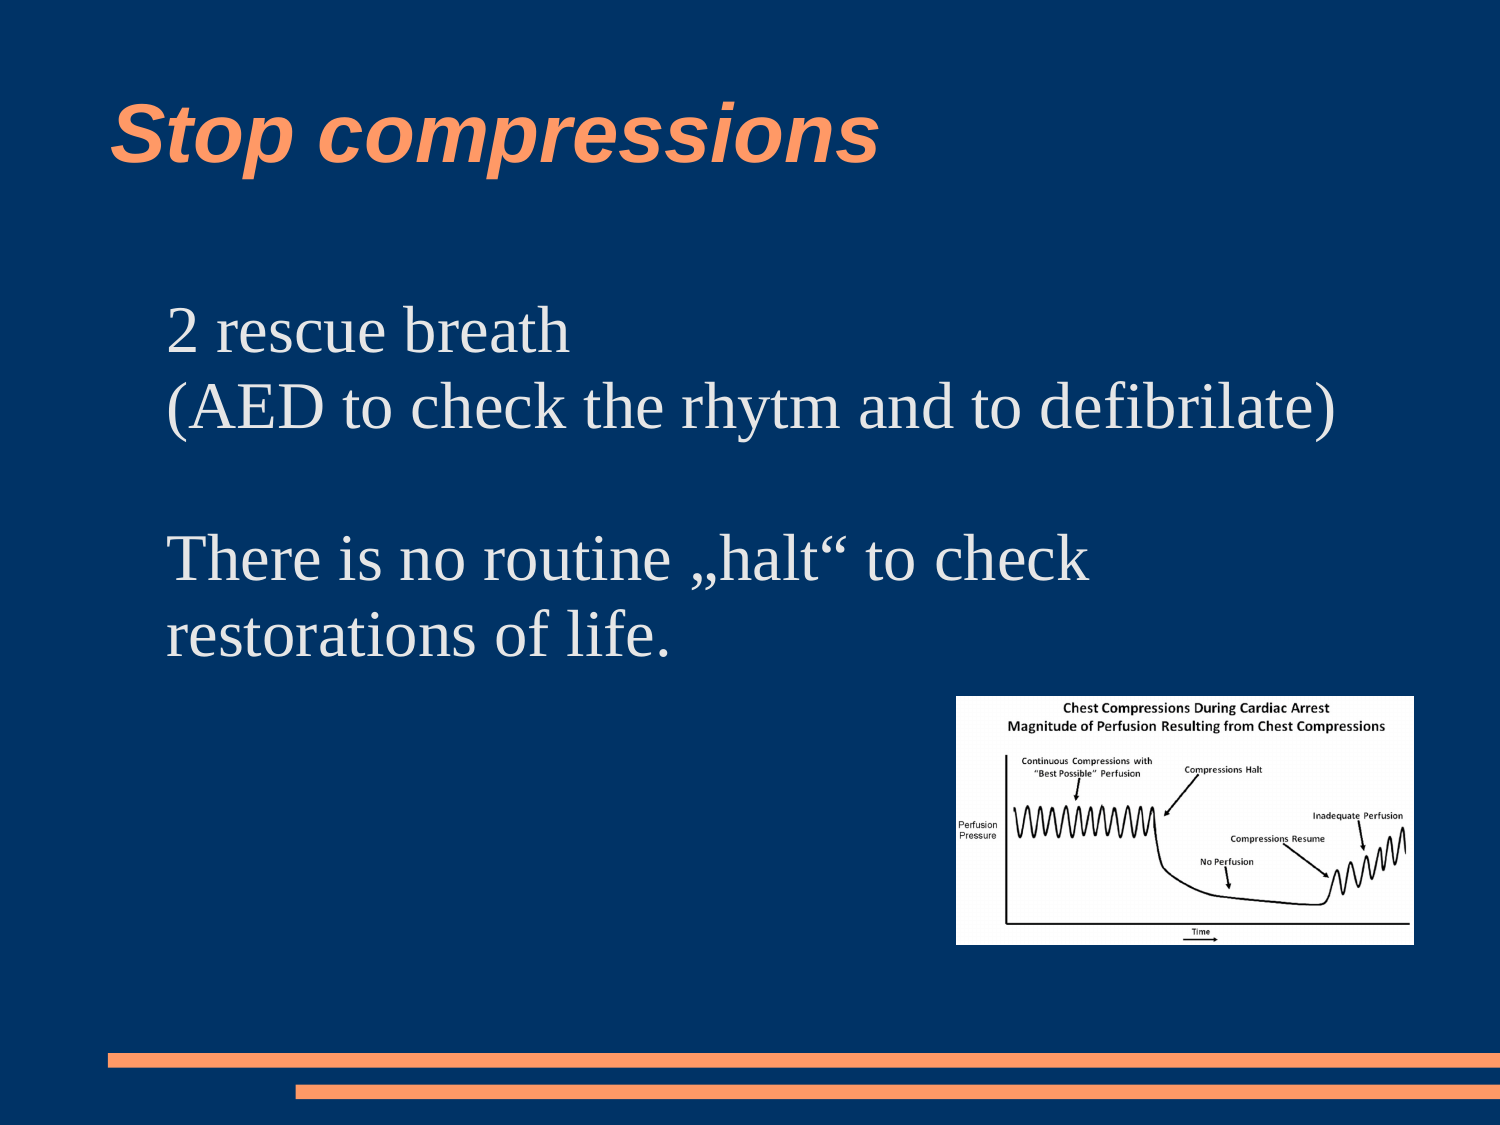

# Stop compressions
2 rescue breath
(AED to check the rhytm and to defibrilate)
There is no routine „halt“ to check restorations of life.